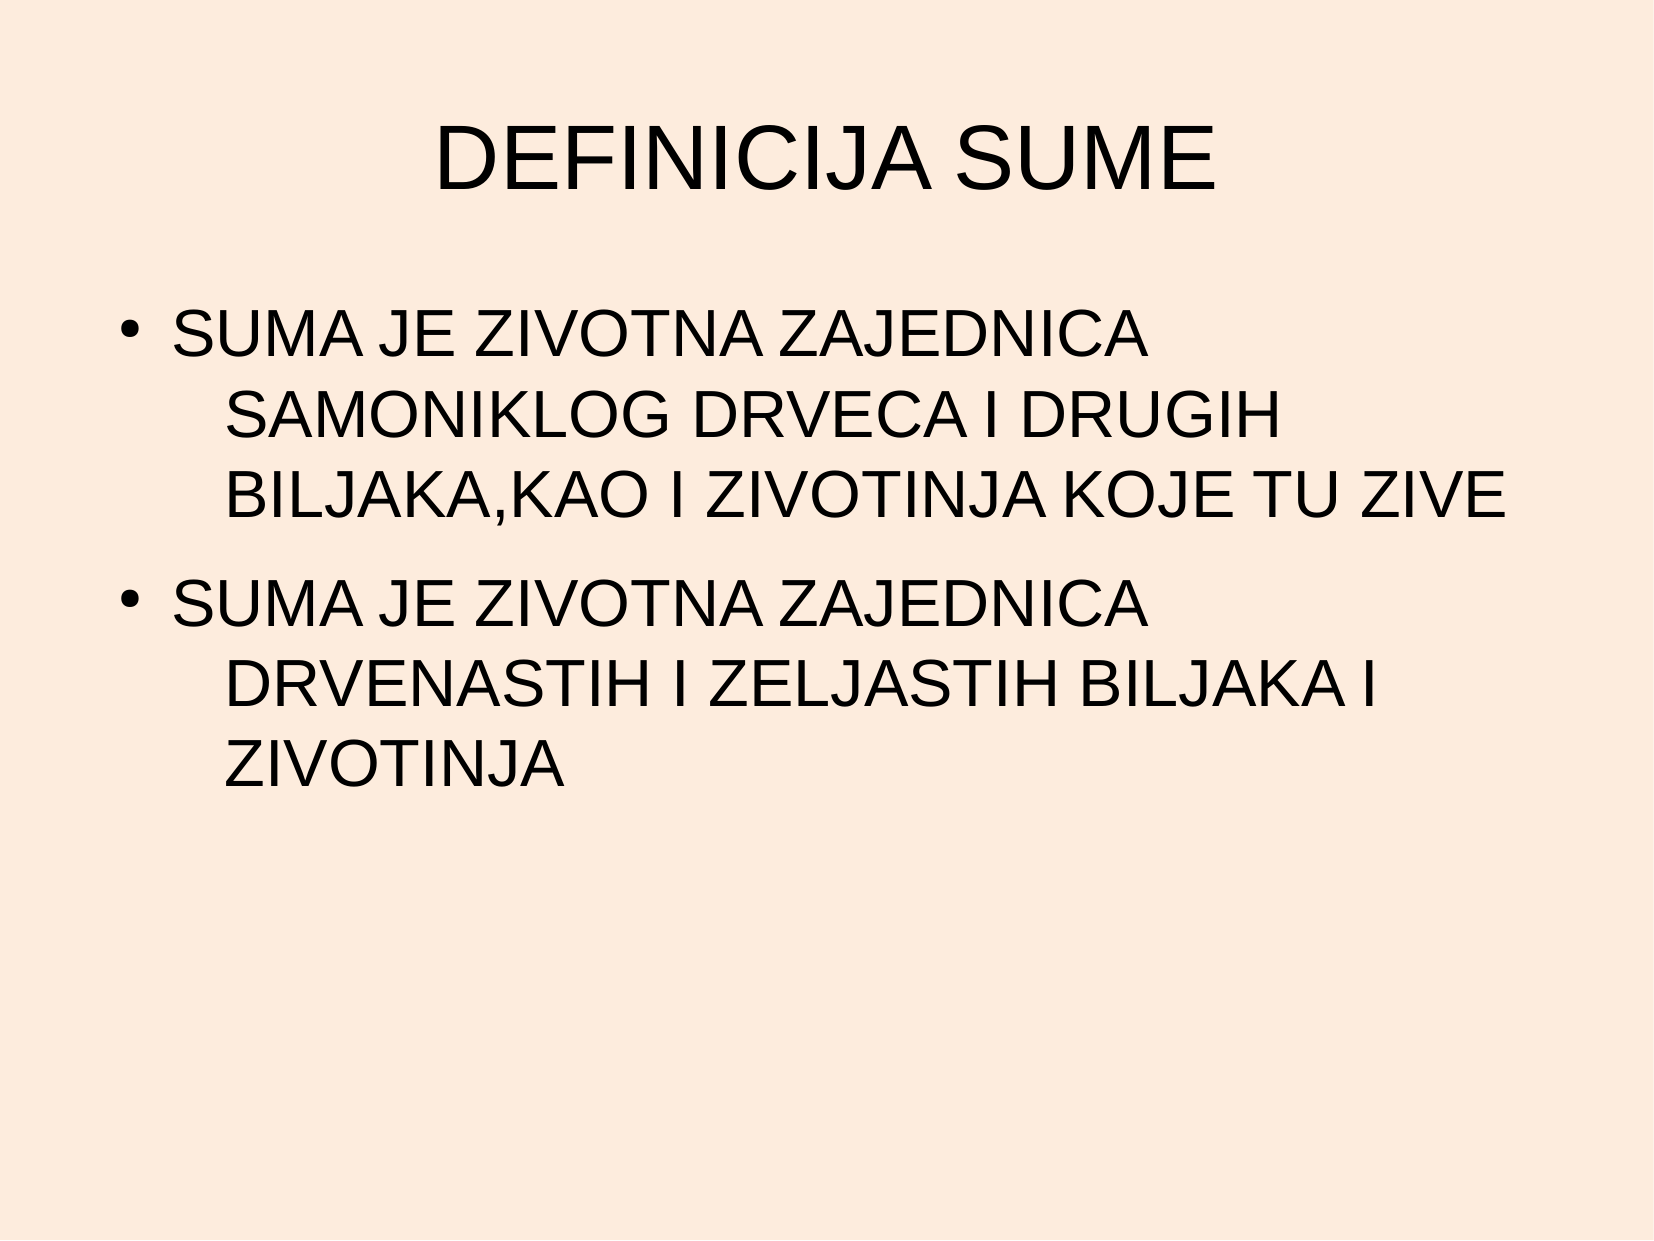

# DEFINICIJA SUME
SUMA JE ZIVOTNA ZAJEDNICA SAMONIKLOG DRVECA I DRUGIH BILJAKA,KAO I ZIVOTINJA KOJE TU ZIVE
SUMA JE ZIVOTNA ZAJEDNICA DRVENASTIH I ZELJASTIH BILJAKA I ZIVOTINJA